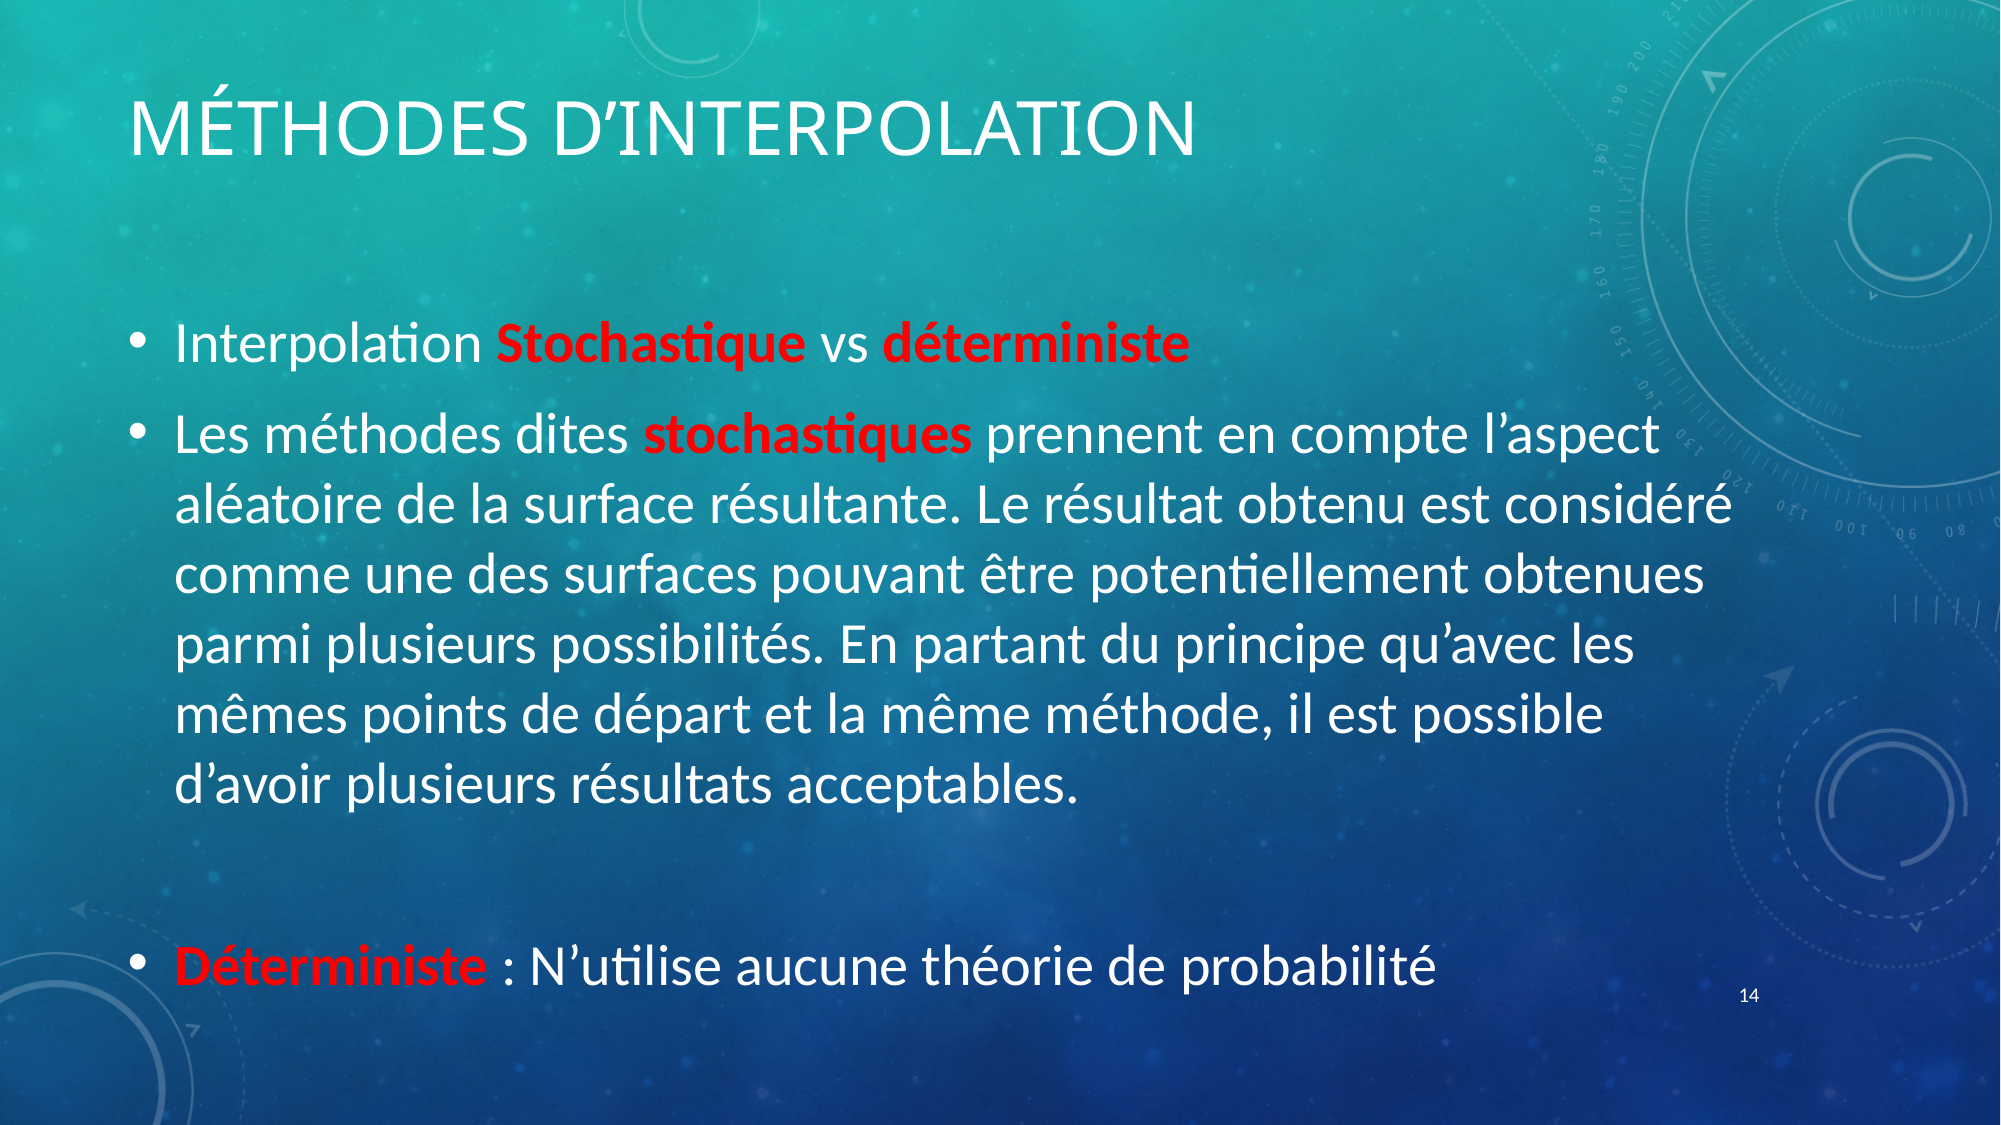

# Méthodes d’interpolation
Interpolation Stochastique vs déterministe
Les méthodes dites stochastiques prennent en compte l’aspect aléatoire de la surface résultante. Le résultat obtenu est considéré comme une des surfaces pouvant être potentiellement obtenues parmi plusieurs possibilités. En partant du principe qu’avec les mêmes points de départ et la même méthode, il est possible d’avoir plusieurs résultats acceptables.
Déterministe : N’utilise aucune théorie de probabilité